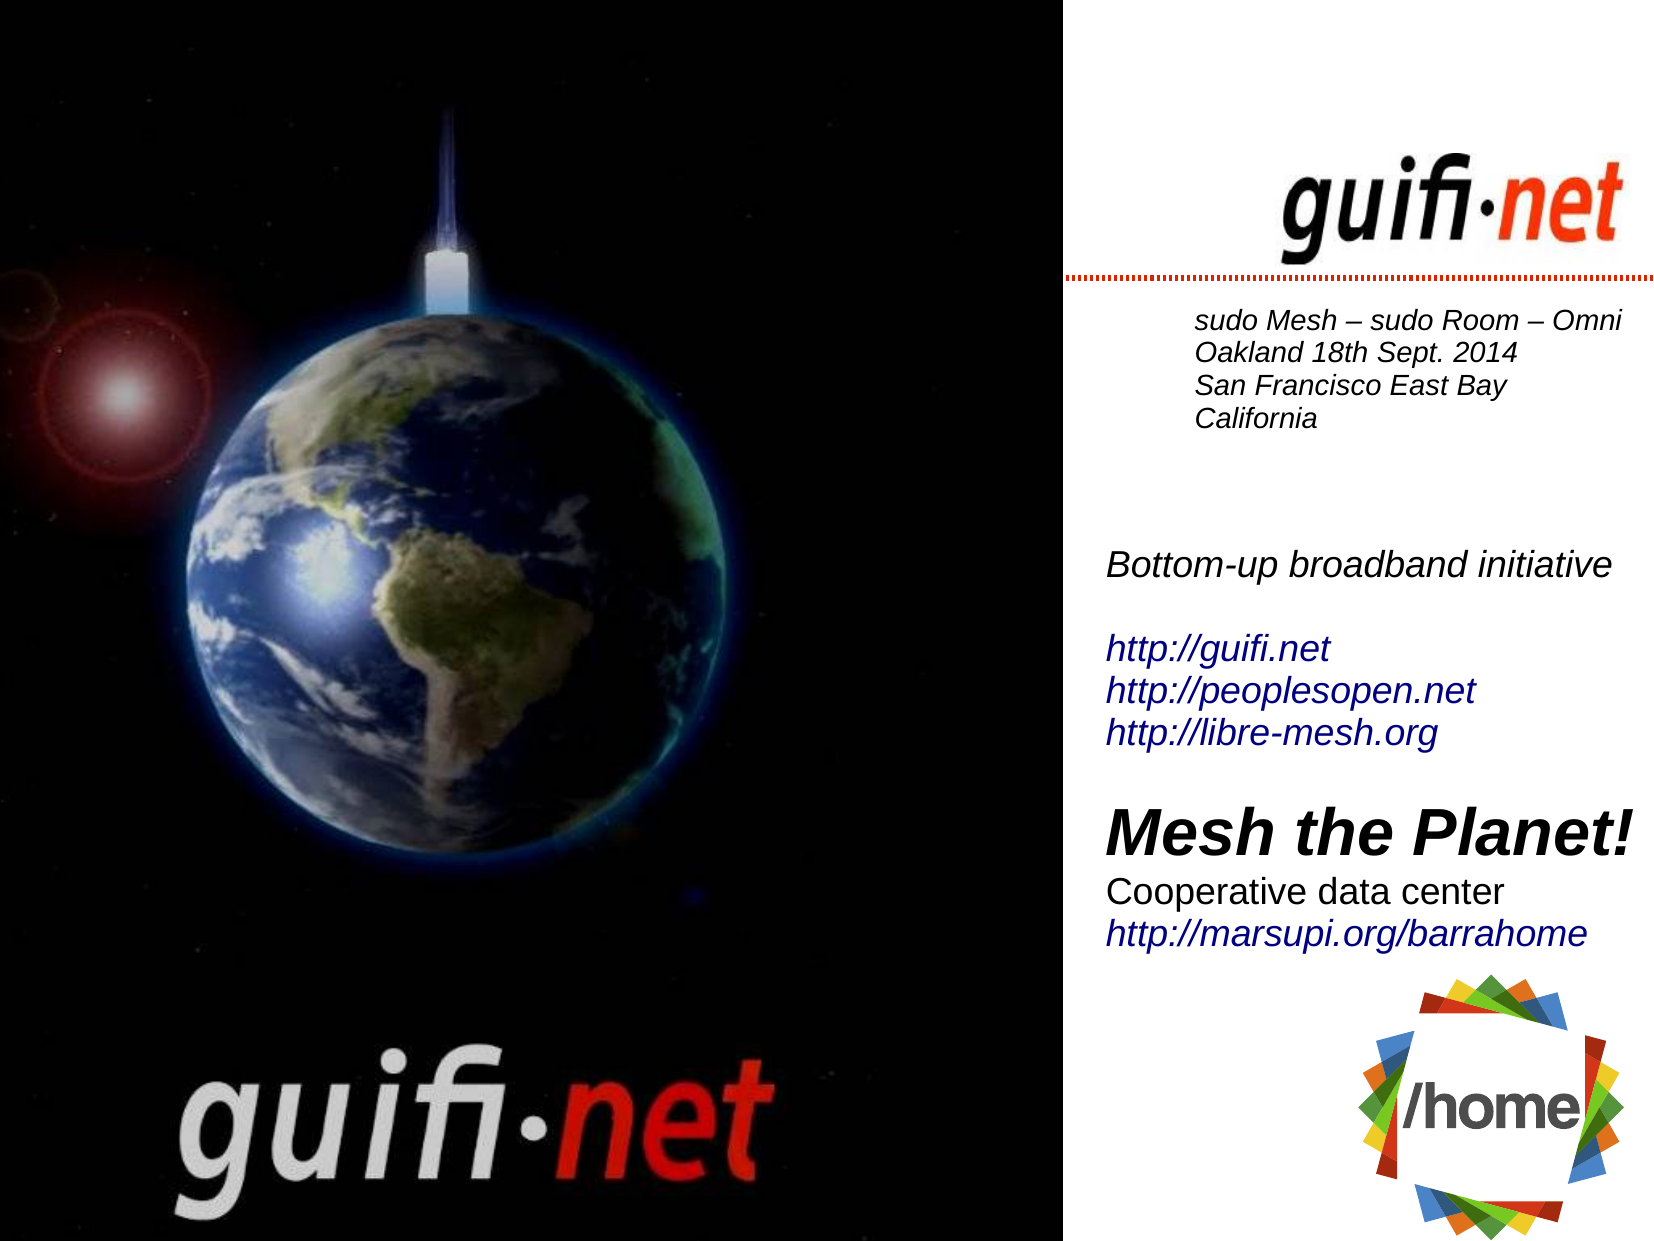

sudo Mesh – sudo Room – Omni
Oakland 18th Sept. 2014
San Francisco East Bay
California
Bottom-up broadband initiative
http://guifi.net
http://peoplesopen.net
http://libre-mesh.org
Mesh the Planet!
Cooperative data center
http://marsupi.org/barrahome